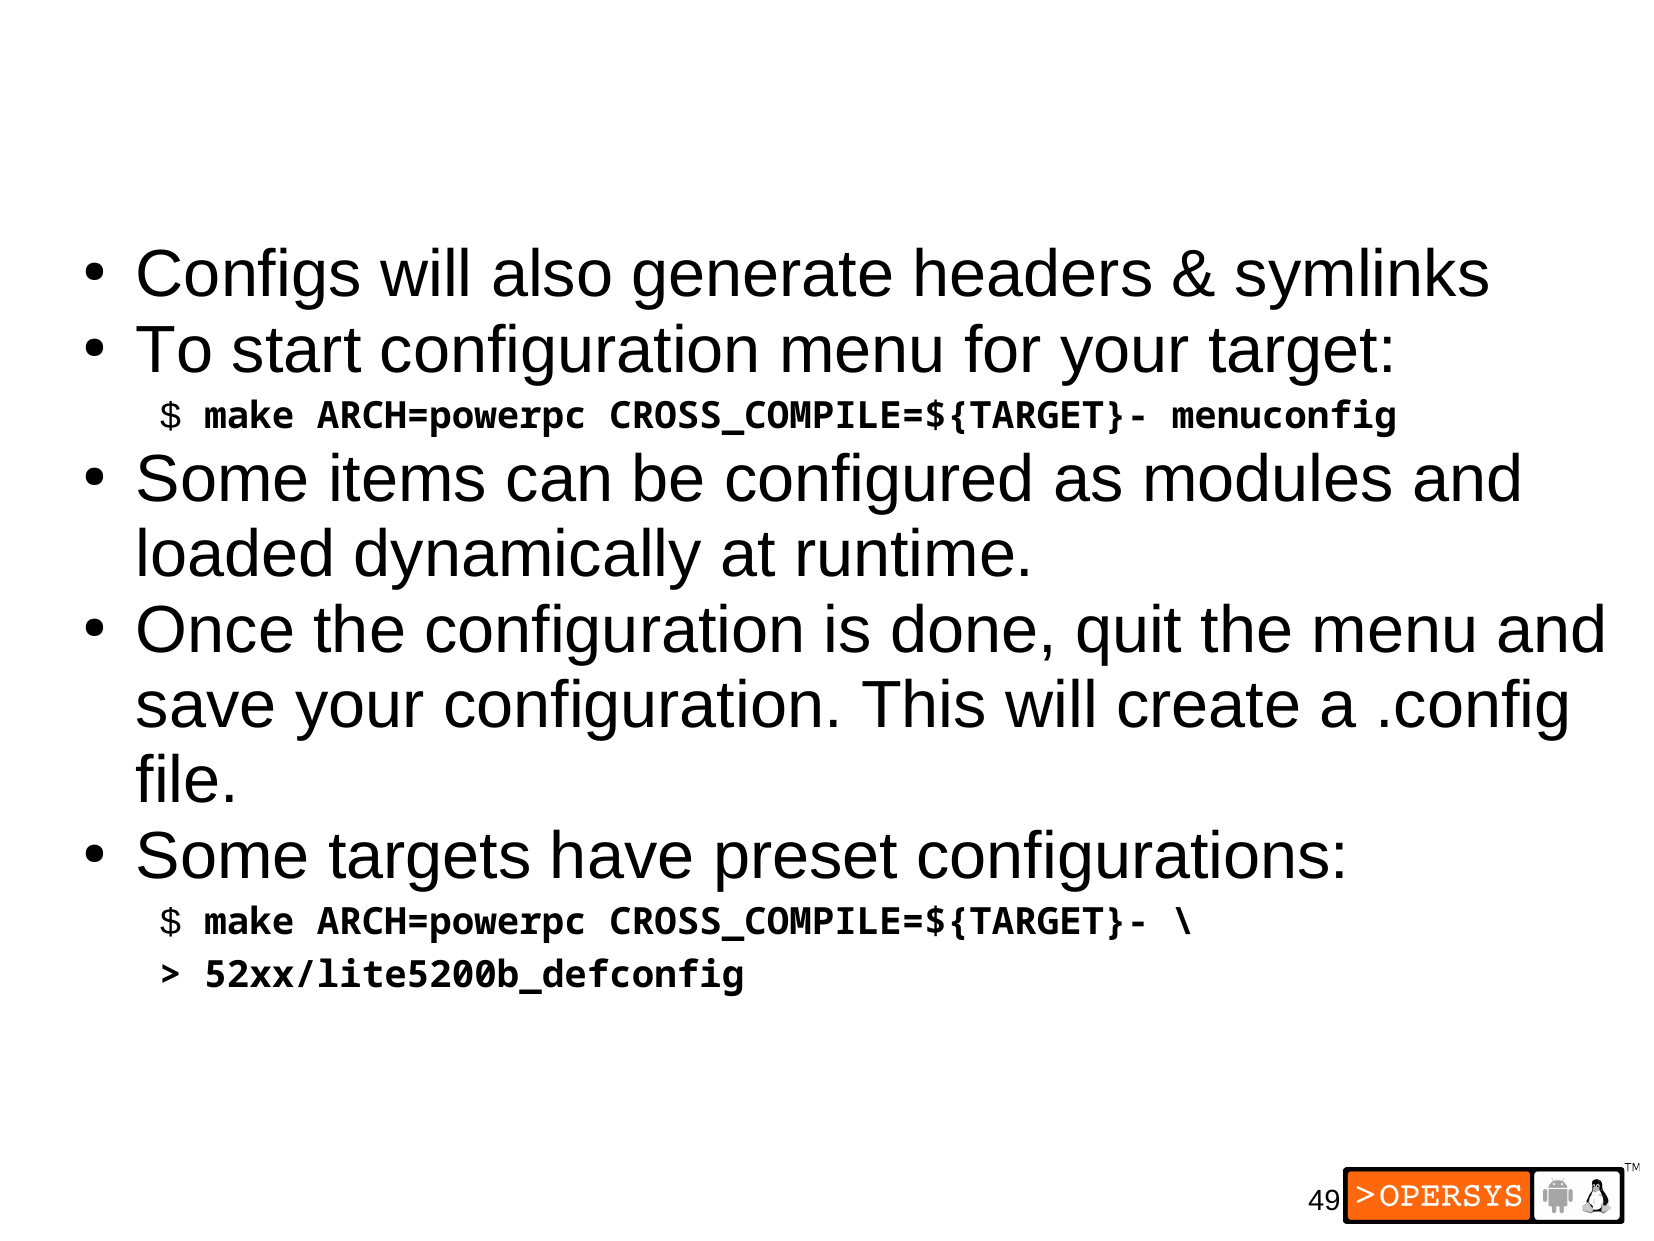

# Configs will also generate headers & symlinks
To start configuration menu for your target:
$ make ARCH=powerpc CROSS_COMPILE=${TARGET}- menuconfig
Some items can be configured as modules and loaded dynamically at runtime.
Once the configuration is done, quit the menu and save your configuration. This will create a .config file.
Some targets have preset configurations:
$ make ARCH=powerpc CROSS_COMPILE=${TARGET}- \
> 52xx/lite5200b_defconfig